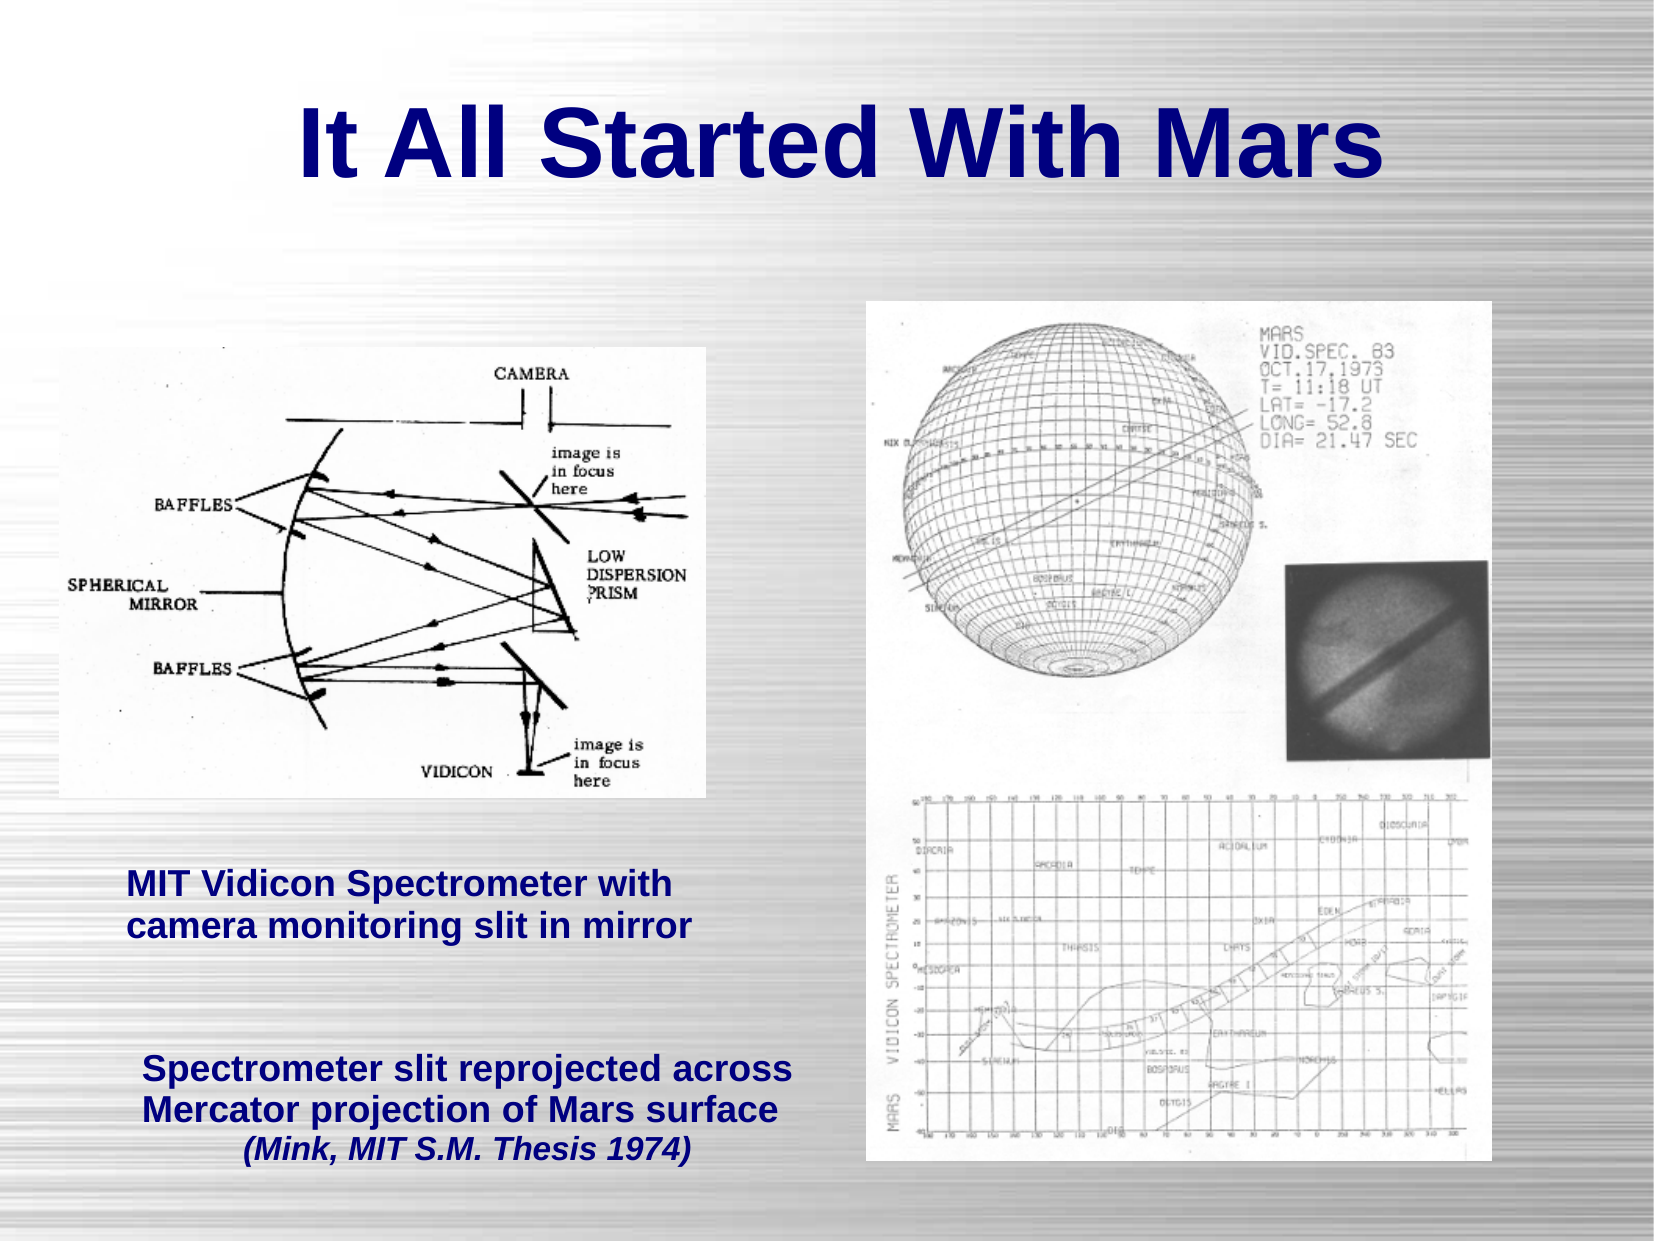

It All Started With Mars
MIT Vidicon Spectrometer with
camera monitoring slit in mirror
Spectrometer slit reprojected across
Mercator projection of Mars surface
(Mink, MIT S.M. Thesis 1974)